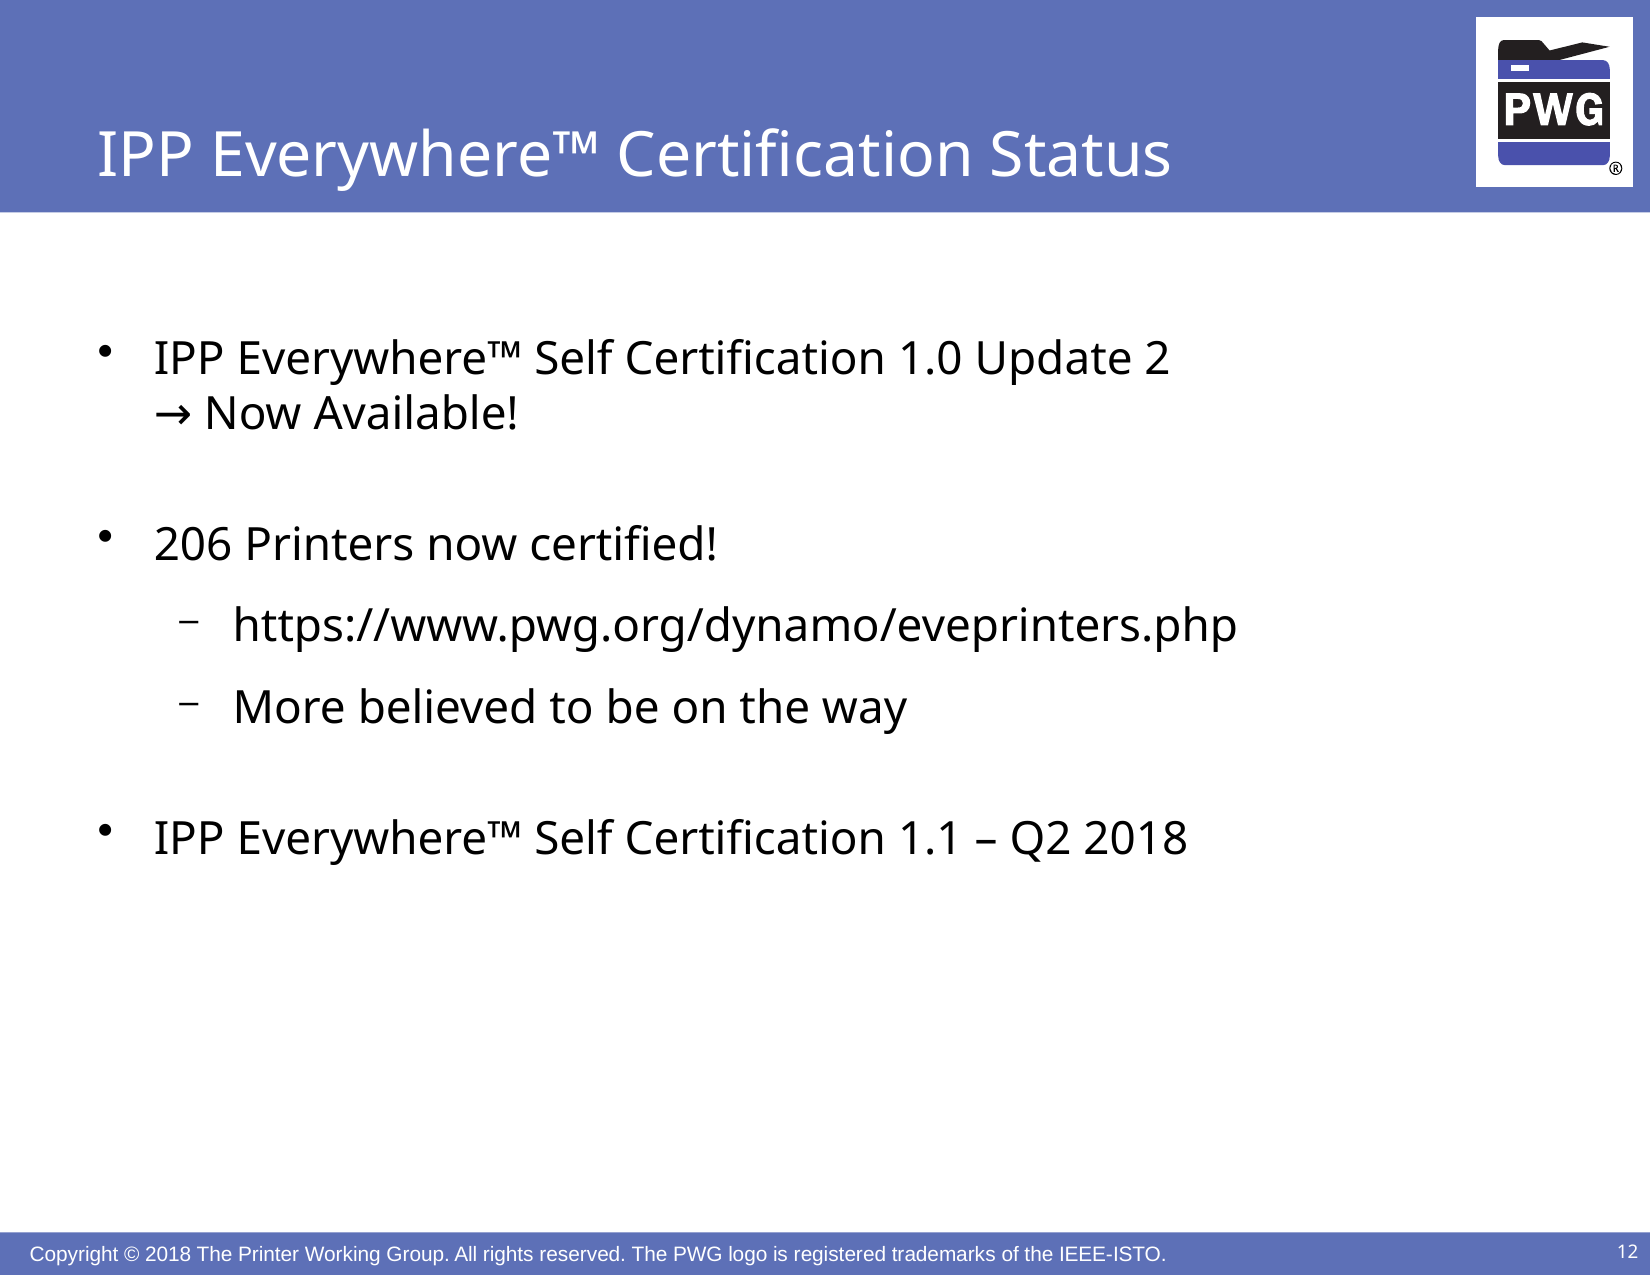

# IPP Everywhere™ Certification Status
IPP Everywhere™ Self Certification 1.0 Update 2
→ Now Available!
206 Printers now certified!
https://www.pwg.org/dynamo/eveprinters.php
More believed to be on the way
IPP Everywhere™ Self Certification 1.1 – Q2 2018